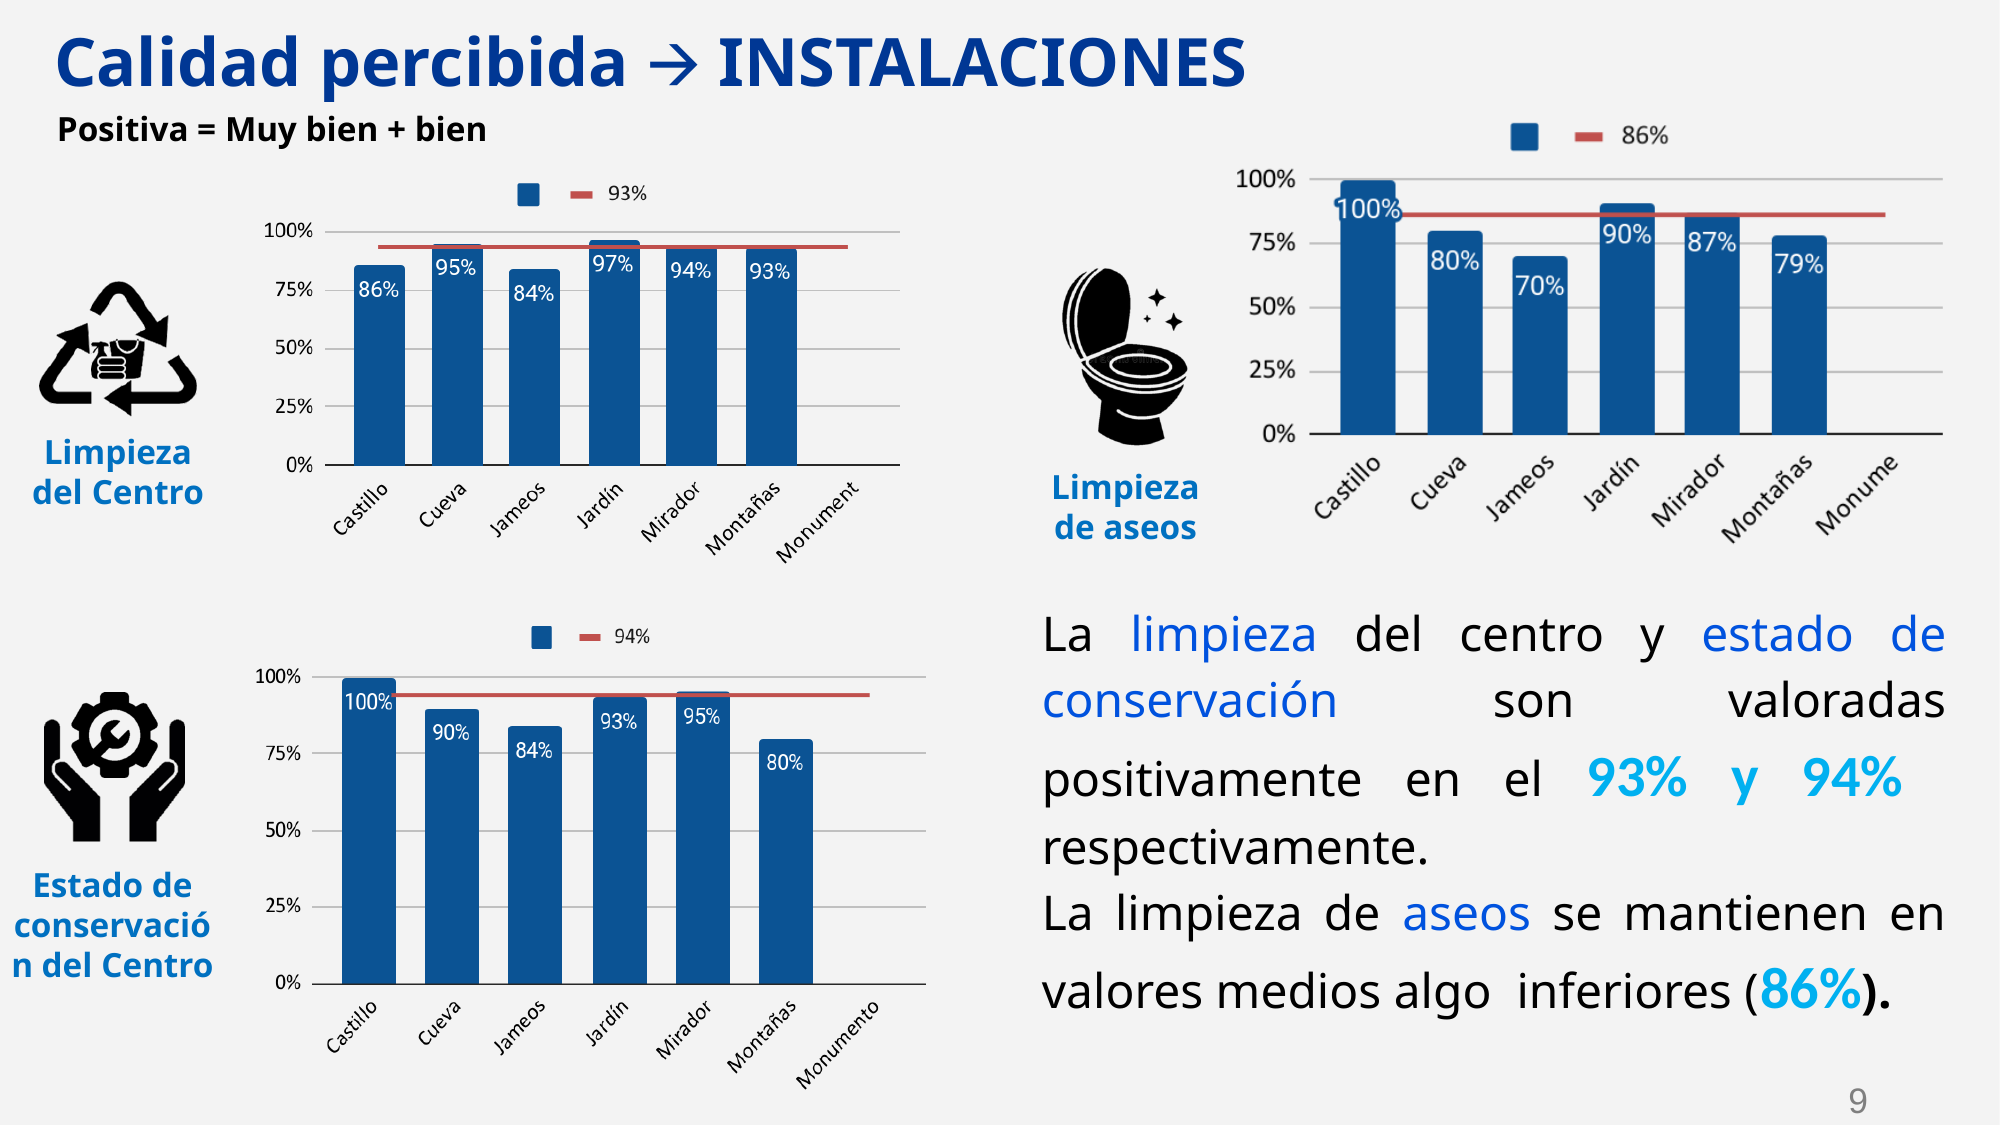

Calidad percibida 🡪 INSTALACIONES
Positiva = Muy bien + bien
Limpieza del Centro
Limpieza
de aseos
La limpieza del centro y estado de conservación son valoradas positivamente en el 93% y 94% respectivamente.
La limpieza de aseos se mantienen en valores medios algo inferiores (86%).
Estado de conservación del Centro